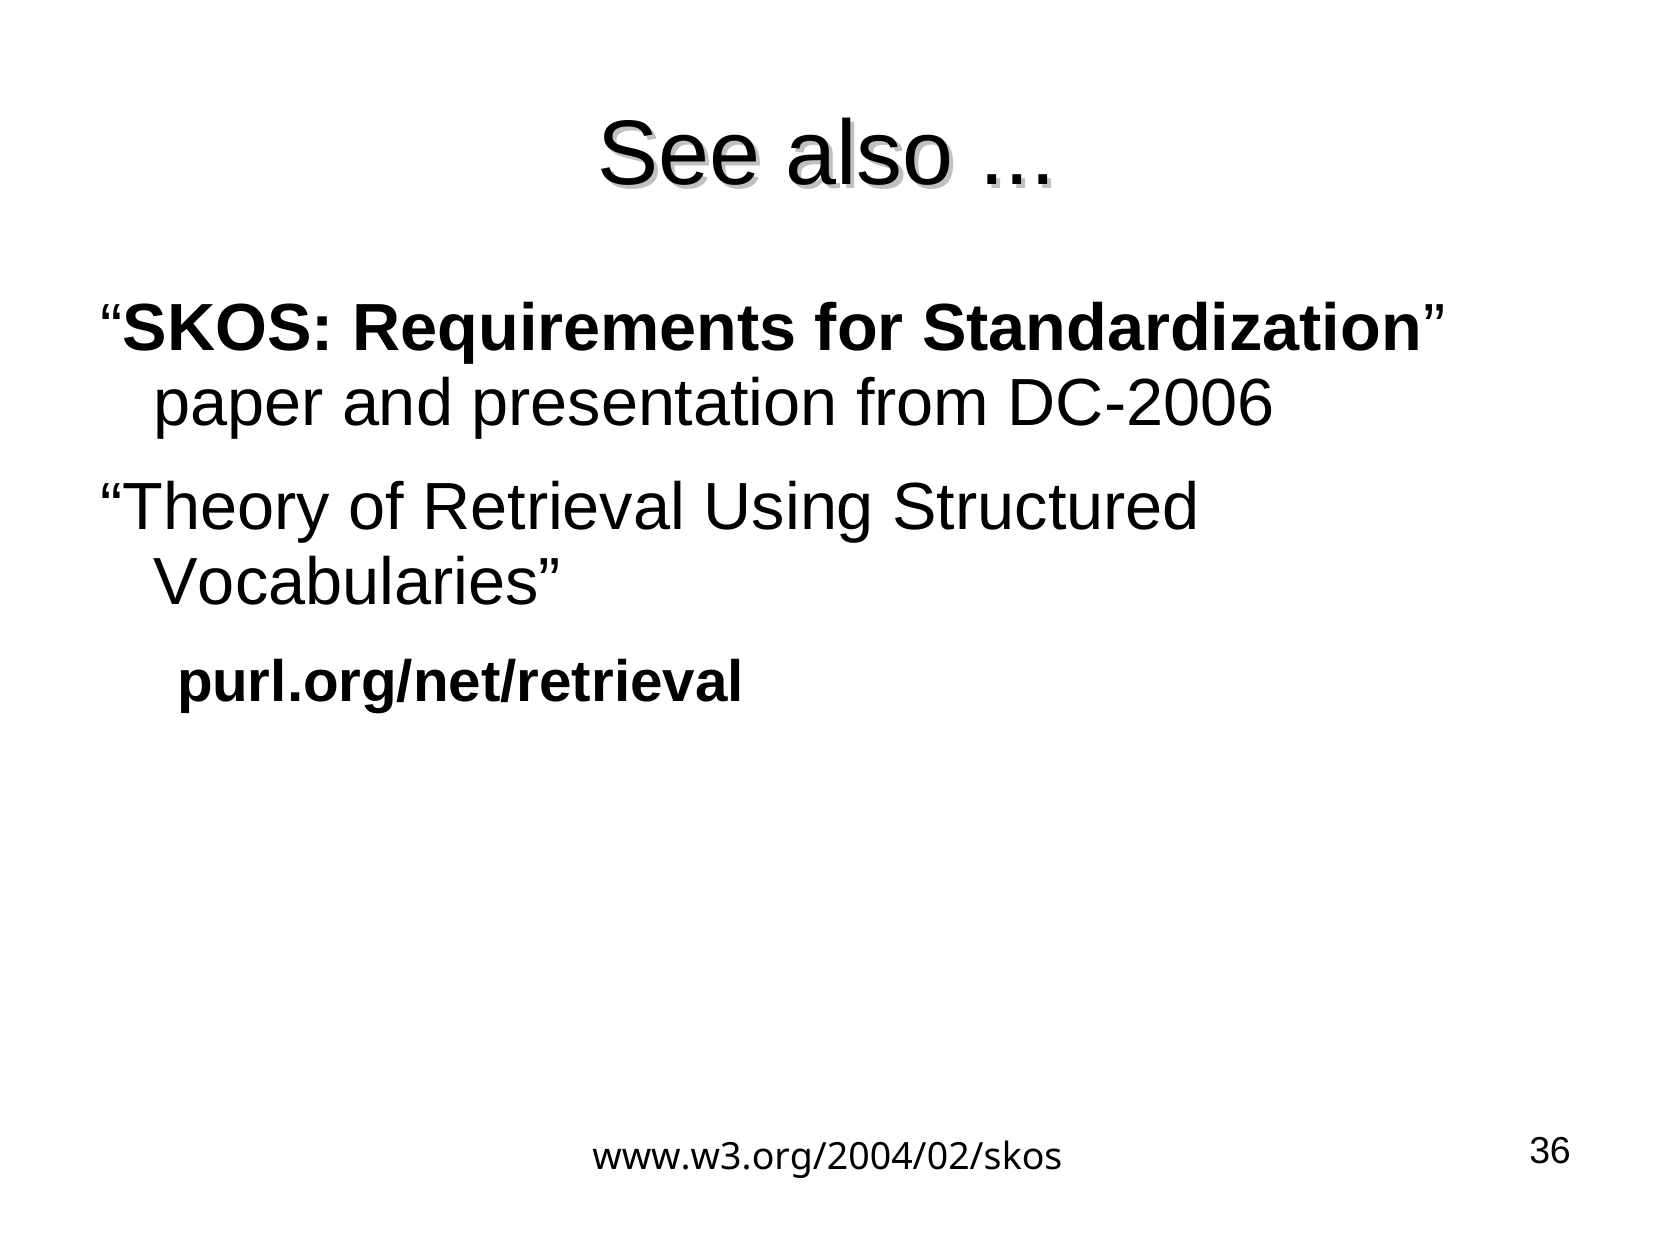

# See also ...
“SKOS: Requirements for Standardization” paper and presentation from DC-2006
“Theory of Retrieval Using Structured Vocabularies”
purl.org/net/retrieval
www.w3.org/2004/02/skos
36